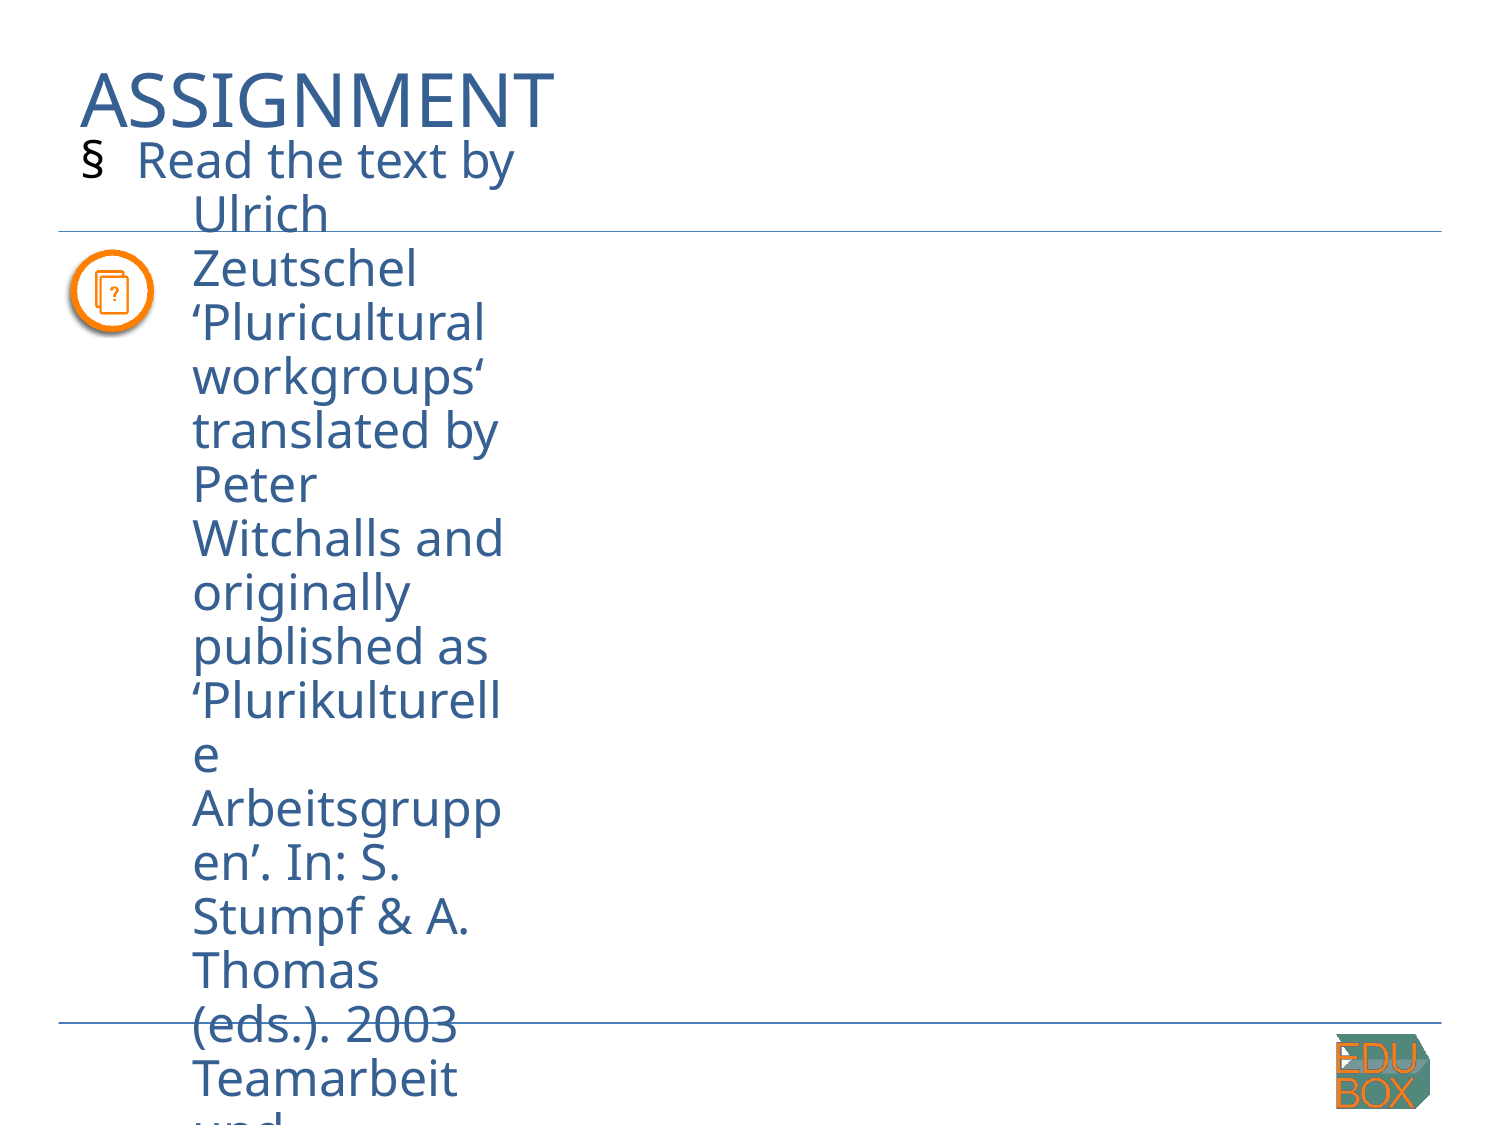

# ASSIGNMENT
Read the text by Ulrich Zeutschel ‘Pluricultural workgroups‘ translated by Peter Witchalls and originally published as ‘Plurikulturelle Arbeitsgruppen’. In: S. Stumpf & A. Thomas (eds.). 2003 Teamarbeit und Teamentwicklung, pp. 461-475. Göttingen: Hogrefe
Highlight and discuss different strategies of actions how to generate an added value from pluricultural team-work considering the investment of time and other resources.
Think about how you could apply the proposed strategies of action in your own team.
What would be added challenges in virtual teams?